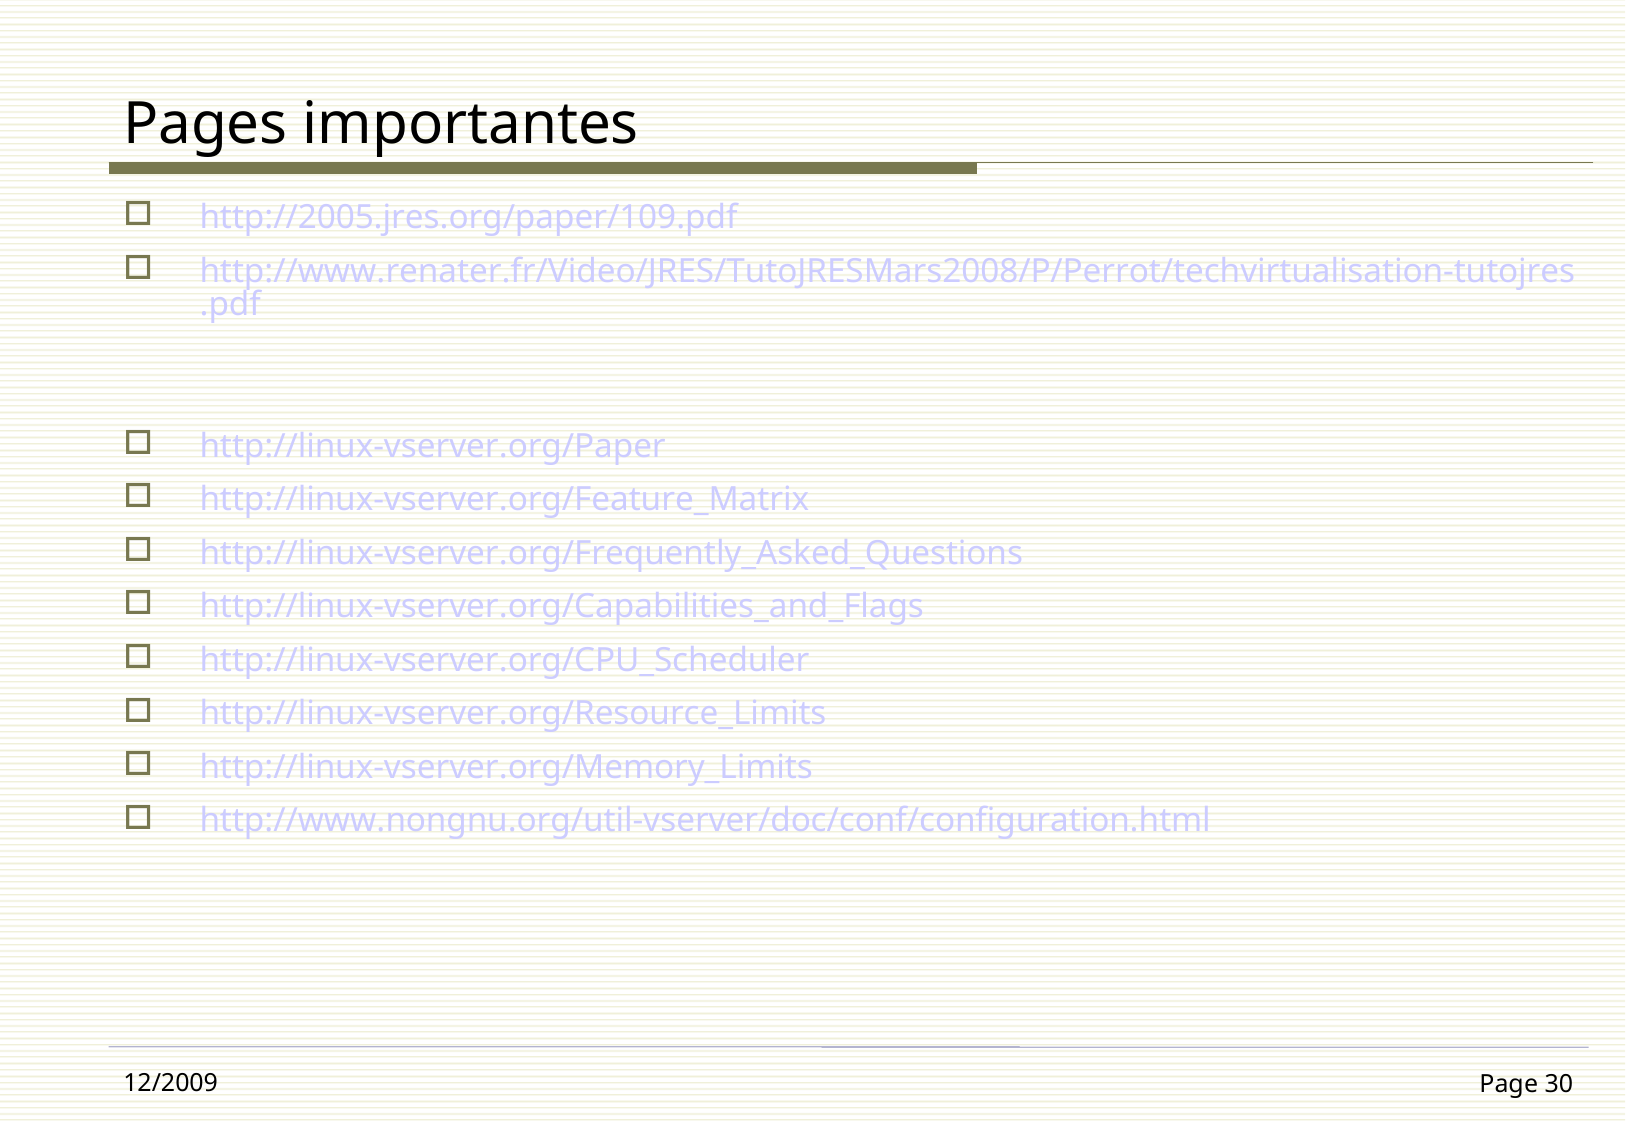

# Pages importantes
http://2005.jres.org/paper/109.pdf
http://www.renater.fr/Video/JRES/TutoJRESMars2008/P/Perrot/techvirtualisation-tutojres.pdf
http://linux-vserver.org/Paper
http://linux-vserver.org/Feature_Matrix
http://linux-vserver.org/Frequently_Asked_Questions
http://linux-vserver.org/Capabilities_and_Flags
http://linux-vserver.org/CPU_Scheduler
http://linux-vserver.org/Resource_Limits
http://linux-vserver.org/Memory_Limits
http://www.nongnu.org/util-vserver/doc/conf/configuration.html
30